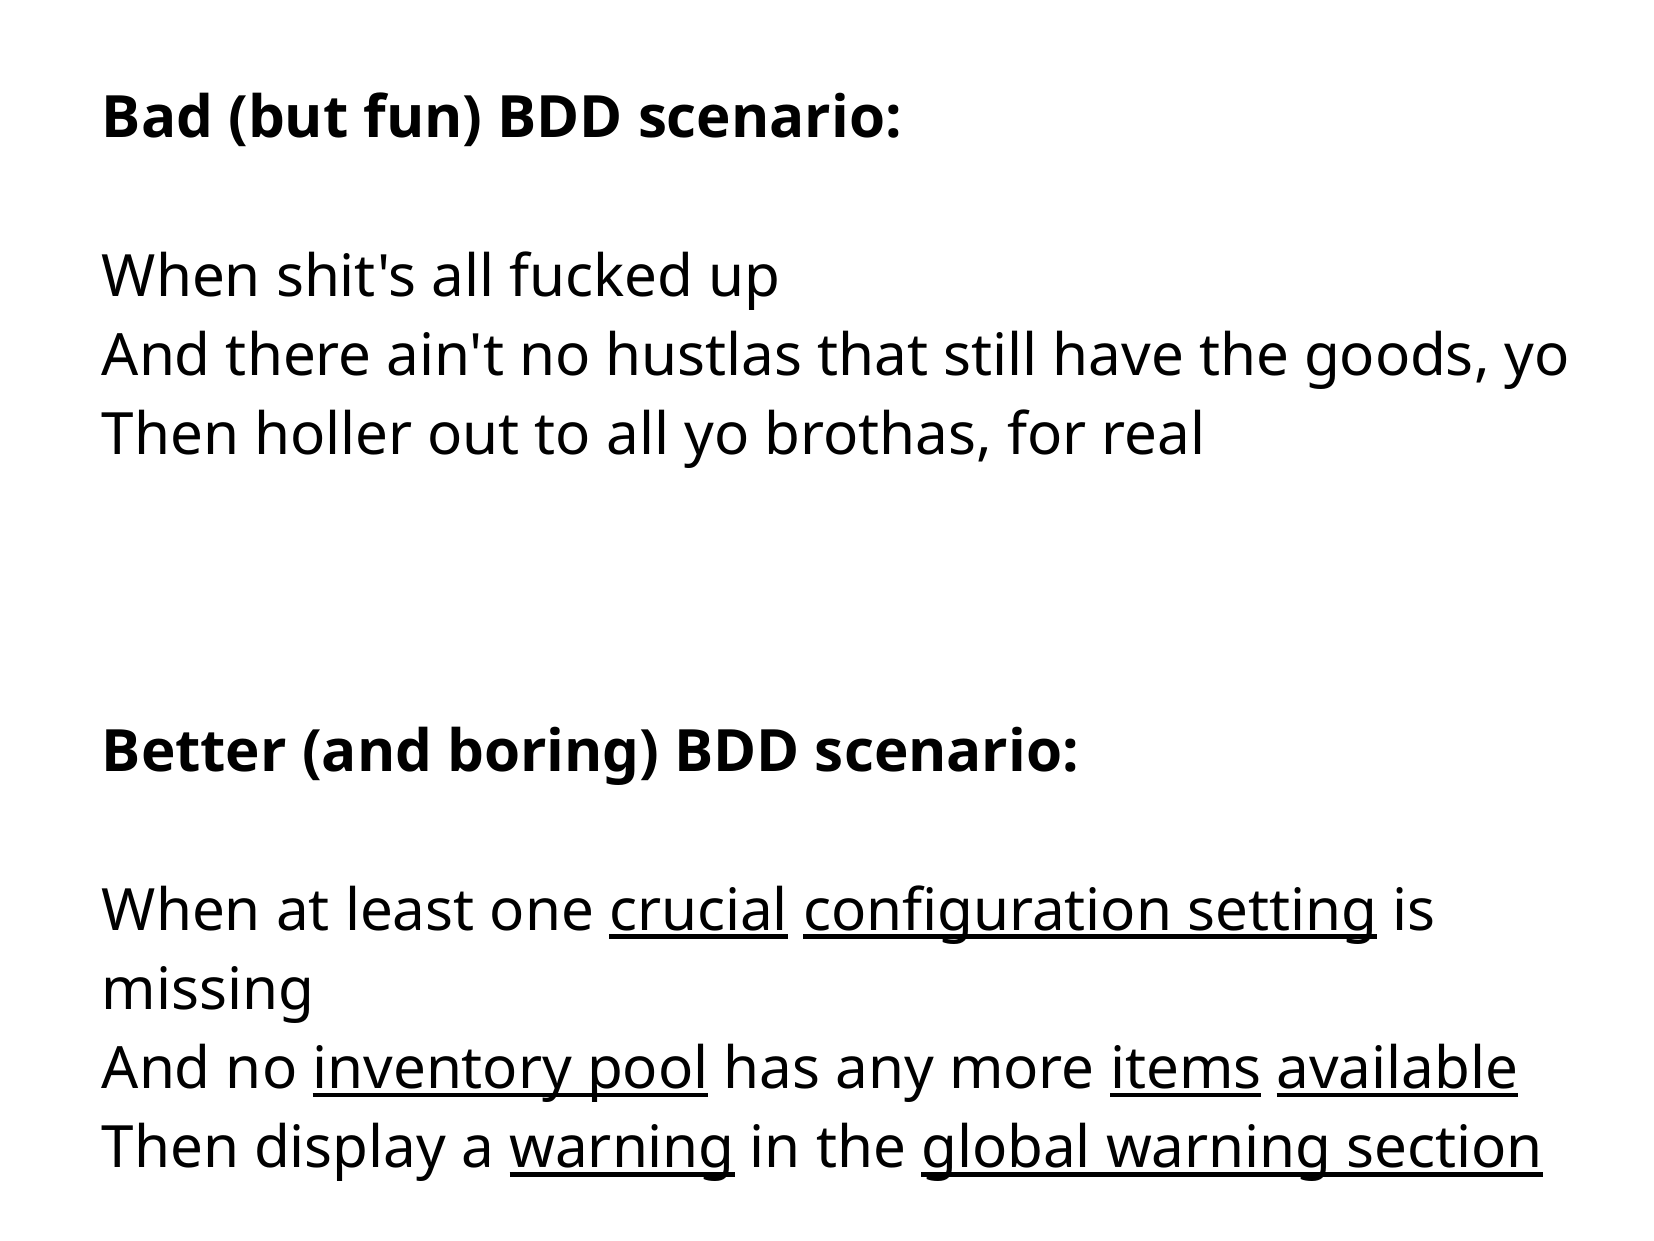

Bad (but fun) BDD scenario:
When shit's all fucked up
And there ain't no hustlas that still have the goods, yo
Then holler out to all yo brothas, for real
Better (and boring) BDD scenario:
When at least one crucial configuration setting is missing
And no inventory pool has any more items available
Then display a warning in the global warning section